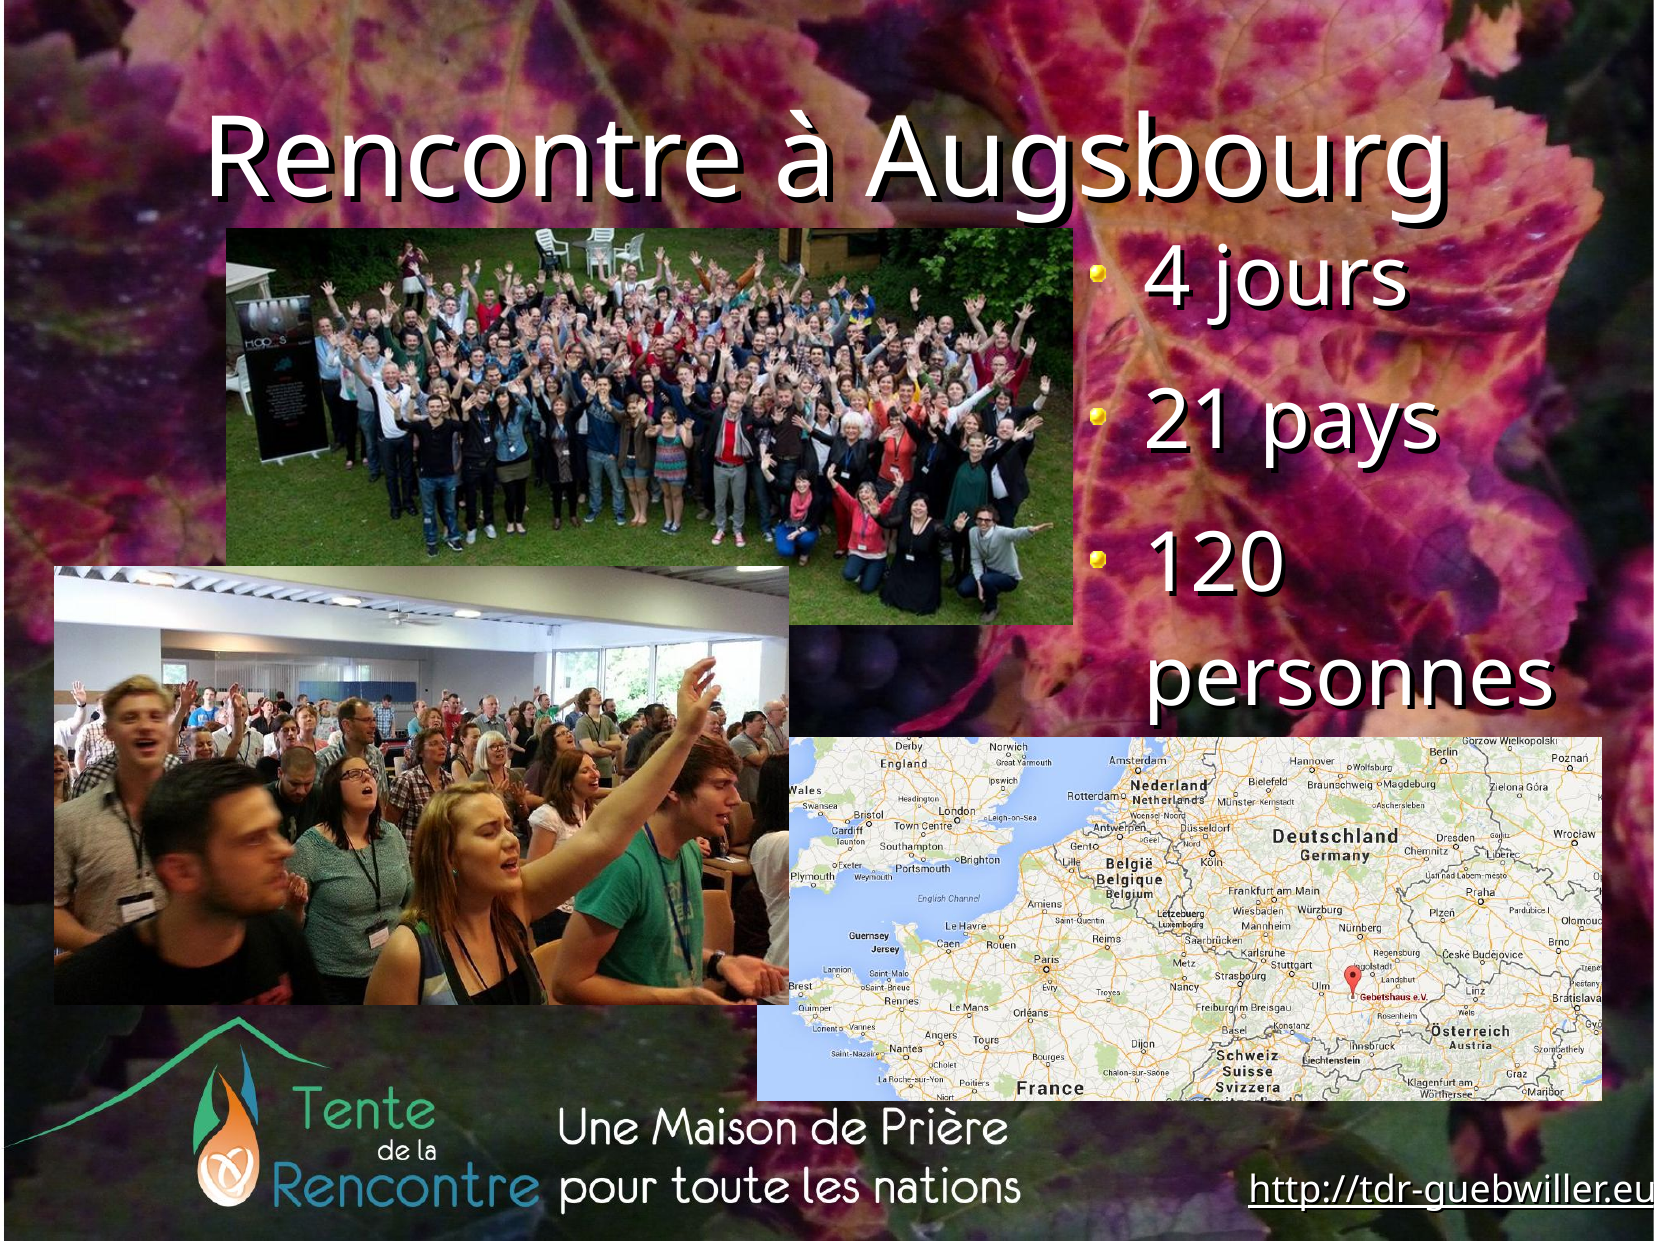

# Rencontre à Augsbourg
4 jours
21 pays
120 personnes
43 maisons de
prière